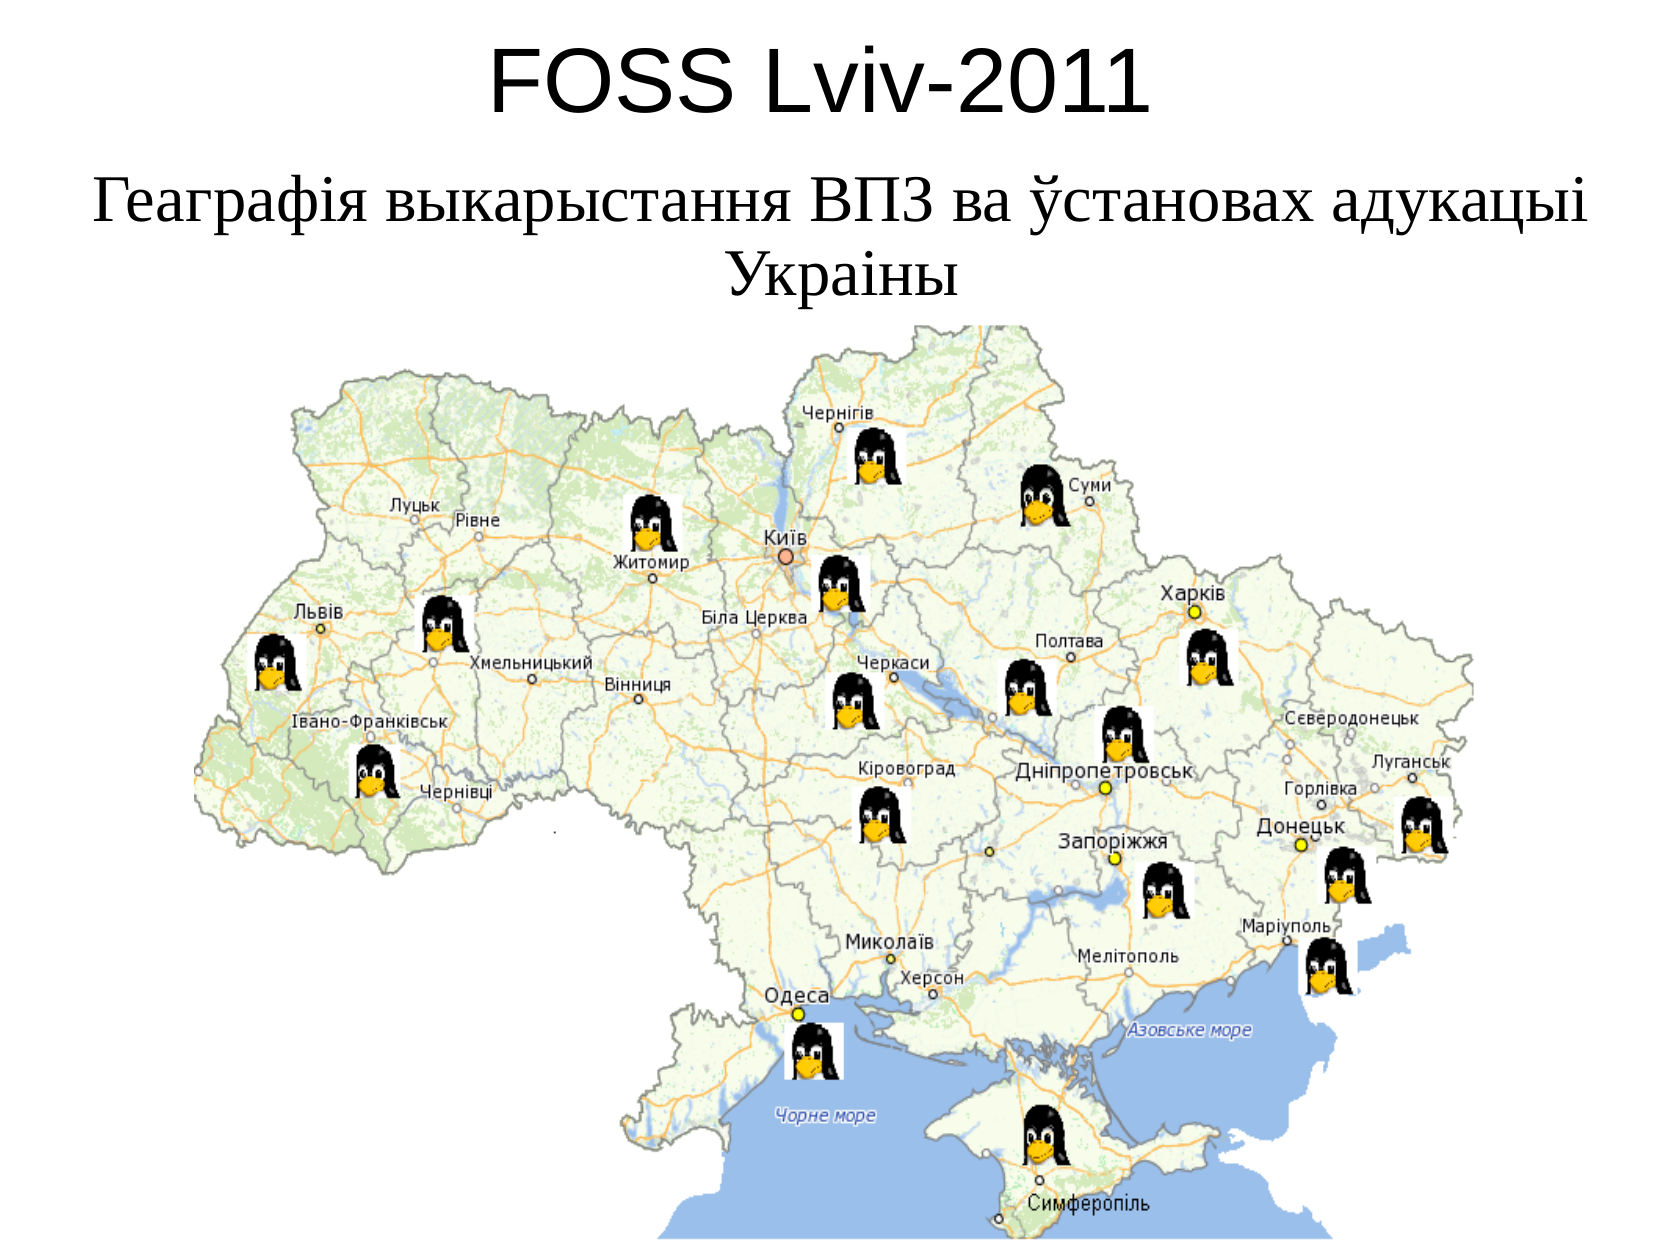

# FOSS Lviv-2011
Геаграфія выкарыстання ВПЗ ва ўстановах адукацыі Украіны